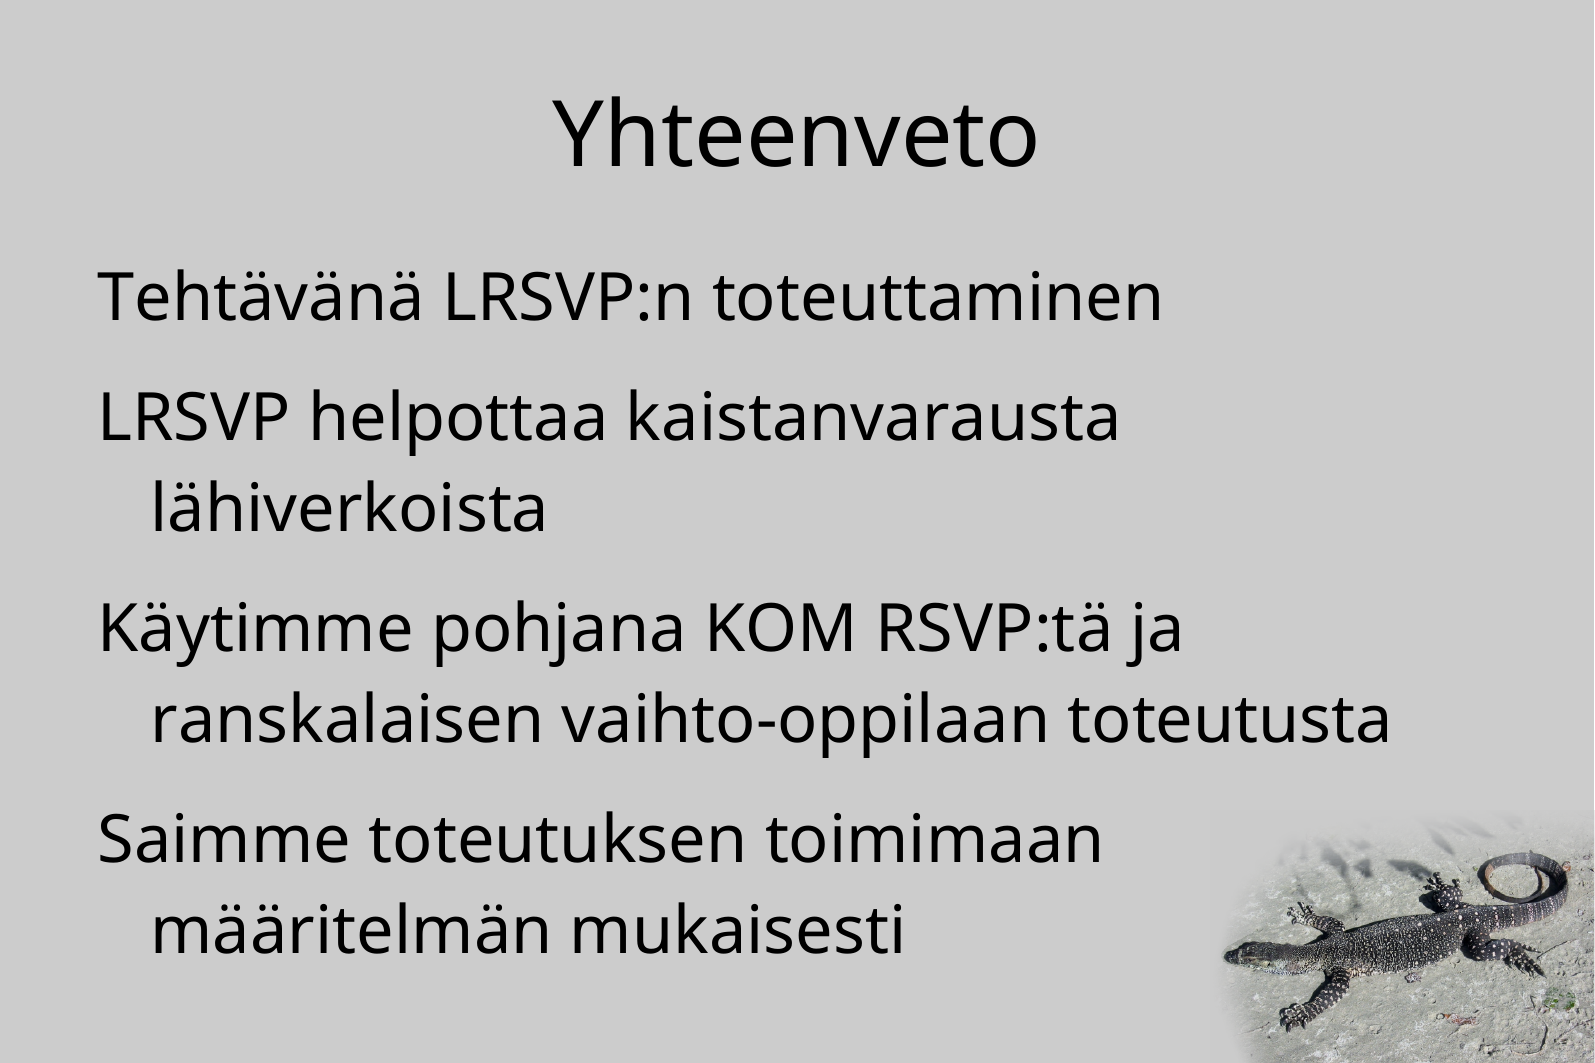

# Yhteenveto
Tehtävänä LRSVP:n toteuttaminen
LRSVP helpottaa kaistanvarausta lähiverkoista
Käytimme pohjana KOM RSVP:tä ja ranskalaisen vaihto-oppilaan toteutusta
Saimme toteutuksen toimimaan määritelmän mukaisesti